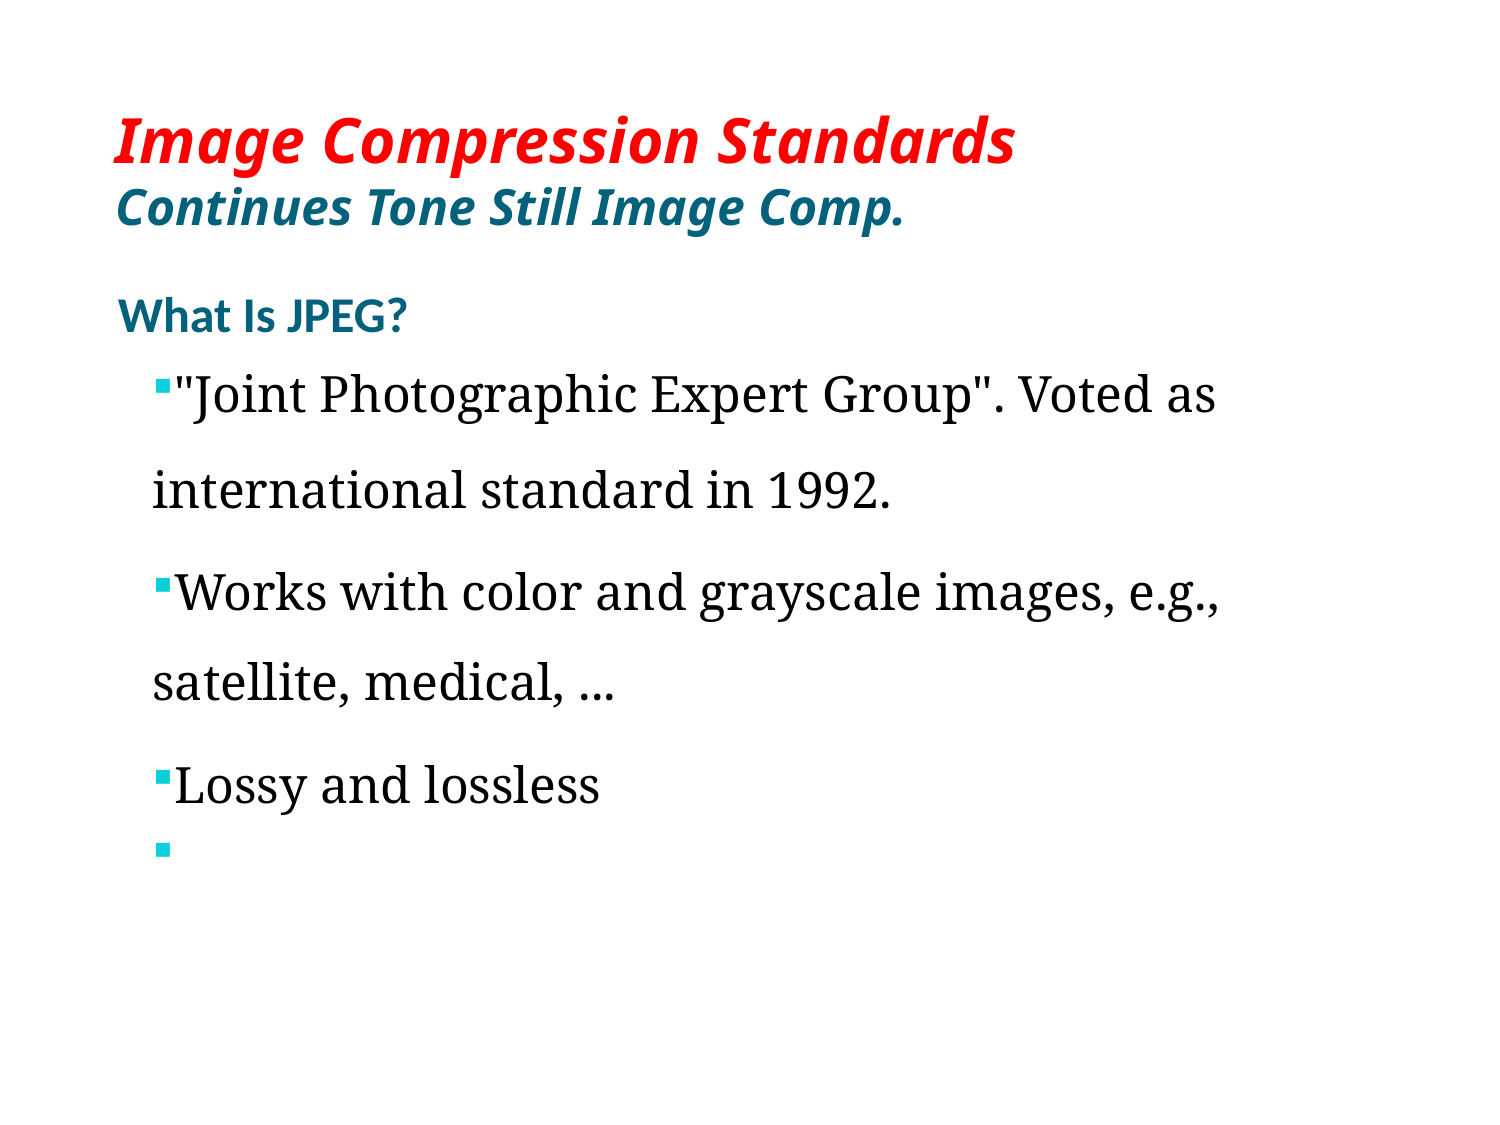

Image Compression Standards
Continues Tone Still Image Comp.
# What Is JPEG?
"Joint Photographic Expert Group". Voted as international standard in 1992.
Works with color and grayscale images, e.g., satellite, medical, ...
Lossy and lossless